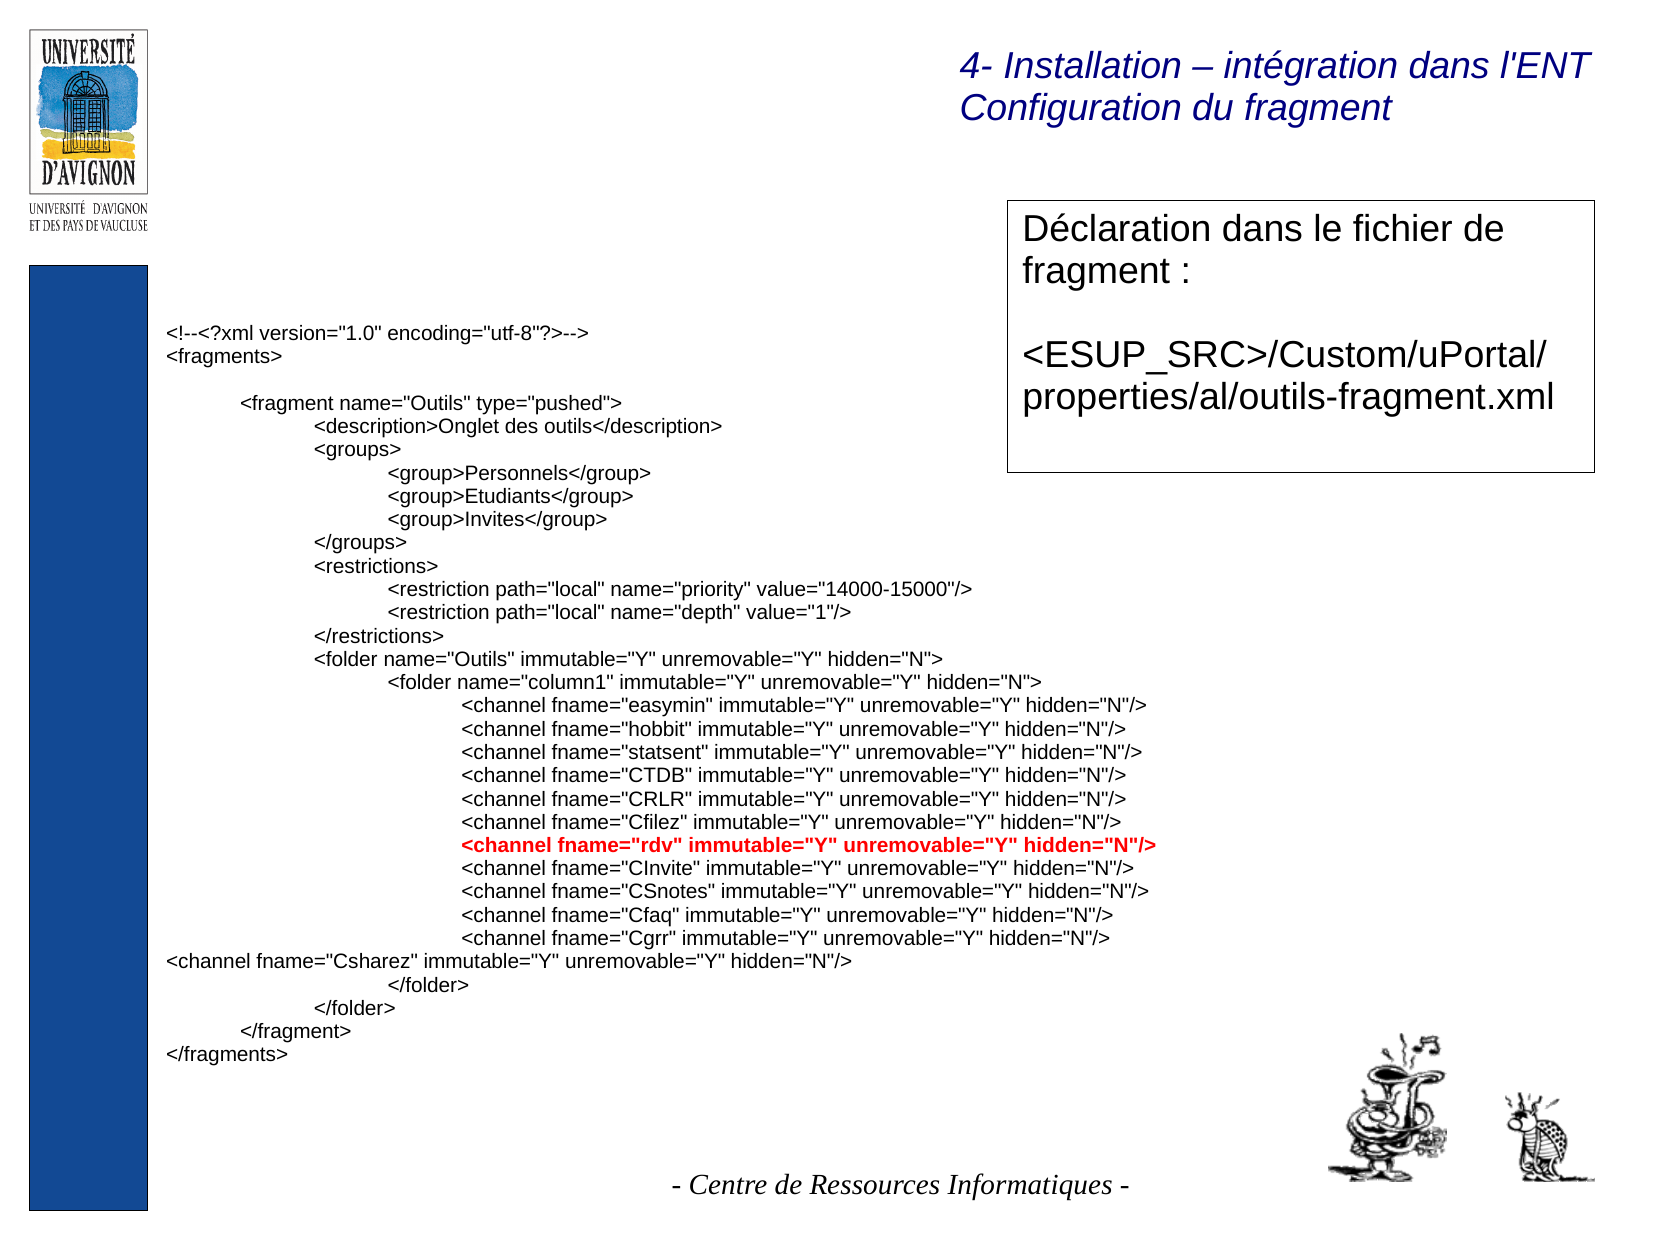

4- Installation – intégration dans l'ENT
Configuration du fragment
Déclaration dans le fichier de fragment :
<ESUP_SRC>/Custom/uPortal/properties/al/outils-fragment.xml
<!--<?xml version="1.0" encoding="utf-8"?>-->
<fragments>
	<fragment name="Outils" type="pushed">
		<description>Onglet des outils</description>
		<groups>
			<group>Personnels</group>
			<group>Etudiants</group>
			<group>Invites</group>
		</groups>
		<restrictions>
 			<restriction path="local" name="priority" value="14000-15000"/>
			<restriction path="local" name="depth" value="1"/>
		</restrictions>
		<folder name="Outils" immutable="Y" unremovable="Y" hidden="N">
			<folder name="column1" immutable="Y" unremovable="Y" hidden="N">
				<channel fname="easymin" immutable="Y" unremovable="Y" hidden="N"/>
				<channel fname="hobbit" immutable="Y" unremovable="Y" hidden="N"/>
				<channel fname="statsent" immutable="Y" unremovable="Y" hidden="N"/>
				<channel fname="CTDB" immutable="Y" unremovable="Y" hidden="N"/>
				<channel fname="CRLR" immutable="Y" unremovable="Y" hidden="N"/>
				<channel fname="Cfilez" immutable="Y" unremovable="Y" hidden="N"/>
				<channel fname="rdv" immutable="Y" unremovable="Y" hidden="N"/>
				<channel fname="CInvite" immutable="Y" unremovable="Y" hidden="N"/>
				<channel fname="CSnotes" immutable="Y" unremovable="Y" hidden="N"/>
				<channel fname="Cfaq" immutable="Y" unremovable="Y" hidden="N"/>
				<channel fname="Cgrr" immutable="Y" unremovable="Y" hidden="N"/>
<channel fname="Csharez" immutable="Y" unremovable="Y" hidden="N"/>
 			</folder>
		</folder>
 	</fragment>
</fragments>
 - Centre de Ressources Informatiques -
<?xml version="1.0" encoding="UTF-8"?>
<!DOCTYPE channel-definition SYSTEM "channelDefinition.dtd">
<channel-definition>
 <title>Prise de RDV</title>
 <name>Prise de RDV</name>
 <fname>rdv</fname>
 <desc>Canal de prise de rdv</desc>
 <type>Inline Frame</type>
 <class>org.jasig.portal.channels.CInlineFrame</class>
 <timeout>100000</timeout>
 <hasedit>N</hasedit>
 <hashelp>N</hashelp>
 <hasabout>N</hasabout>
 <secure>N</secure>
 <locale>fr_FR</locale>
 - Centre de Ressources Informatiques -
 <categories>
 <category>Documents en ligne</category>
 </categories>
 <groups>
	<group>Personnels</group>
	<group>Etudiants</group>
	<group>Invites</group>
 </groups><parameters>
 	<parameter>
		<name>url</name>
		<value>/ExternalURLStats?fname=rdv&amp;service=http://rdvz.univ-avignon.fr/login.php?type=ent</value>
		<description></description>
		<ovrd>N</ovrd>
	</parameter>
	<parameter>
		<name>height</name>
		<value>600</value>
		<description></description>
		<ovrd>N</ovrd>
	</parameter>
 </parameters>
</channel-definition>